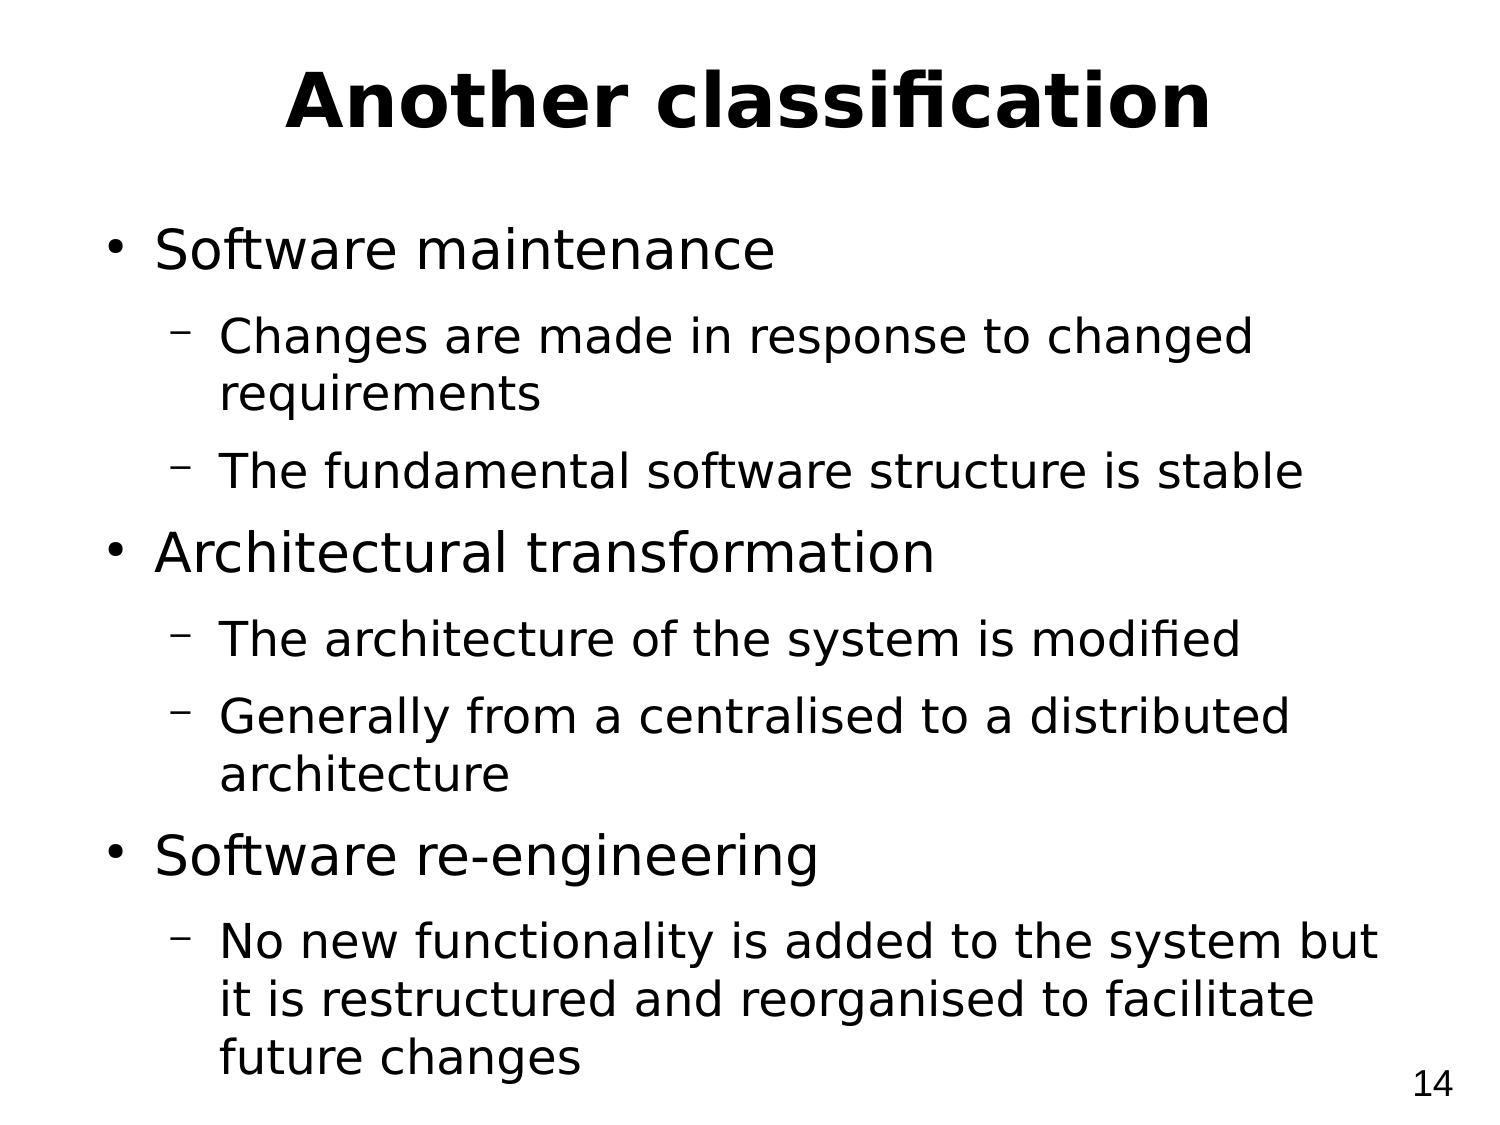

# Another classification
Software maintenance
Changes are made in response to changed requirements
The fundamental software structure is stable
Architectural transformation
The architecture of the system is modified
Generally from a centralised to a distributed architecture
Software re-engineering
No new functionality is added to the system but it is restructured and reorganised to facilitate future changes